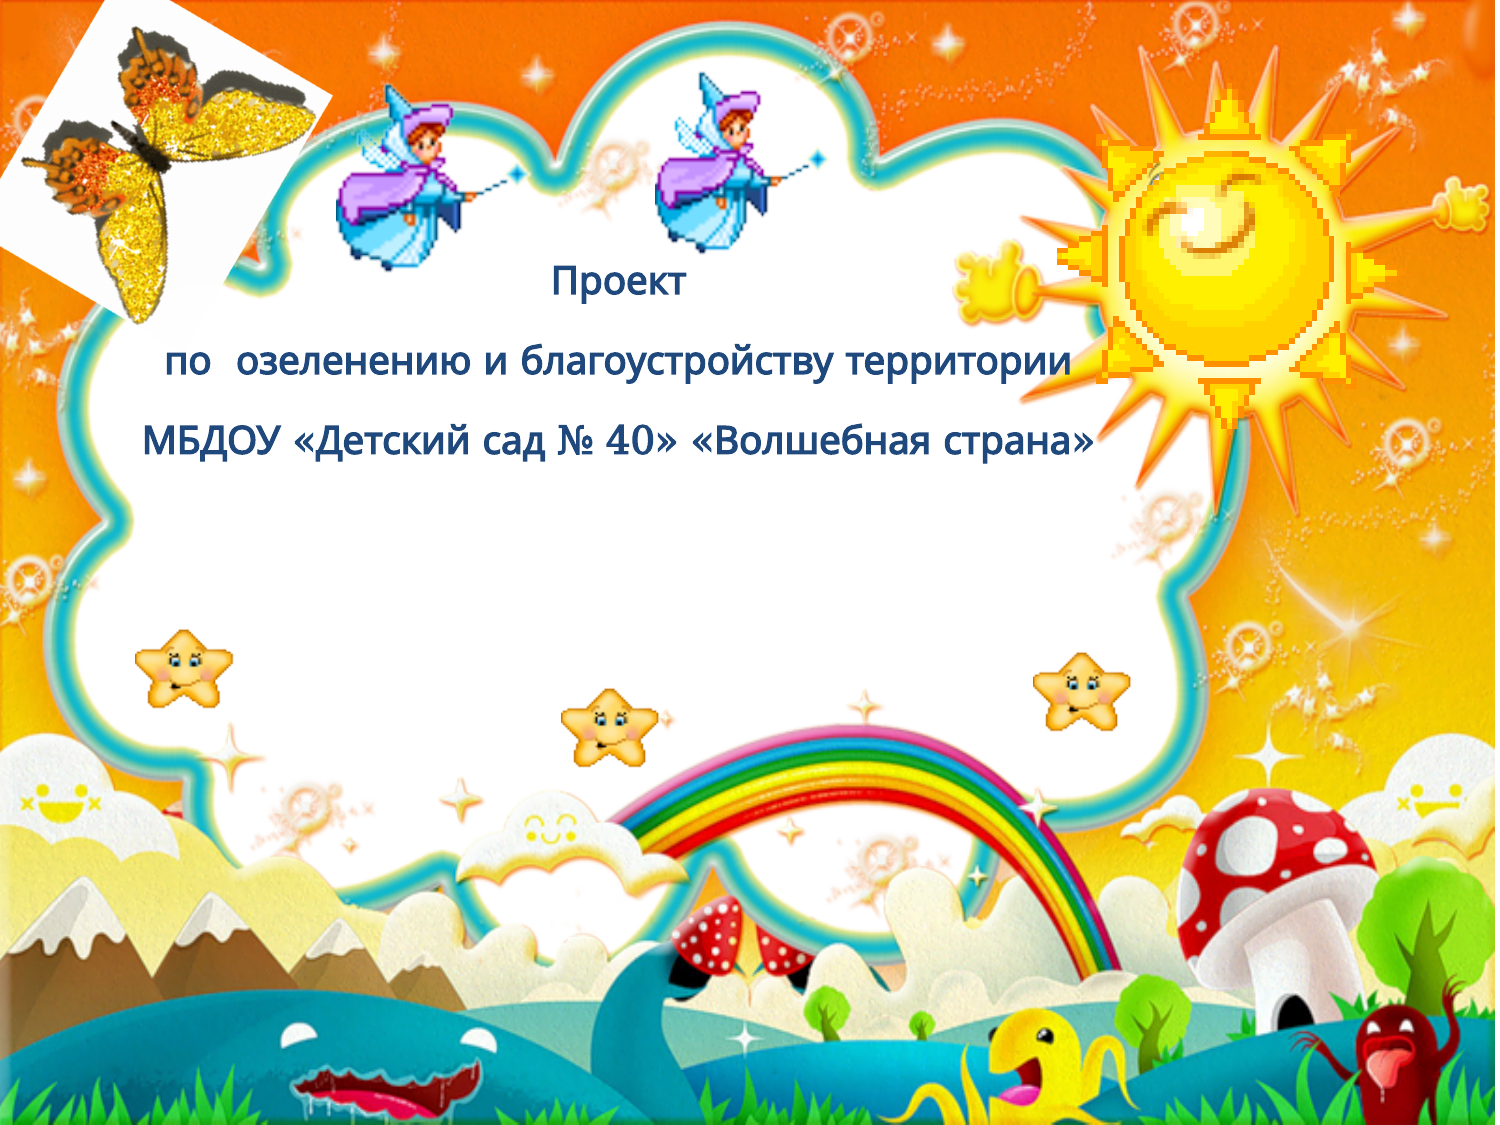

Проект
по озеленению и благоустройству территории МБДОУ «Детский сад № 40» «Волшебная страна»
http://aida.ucoz.ru